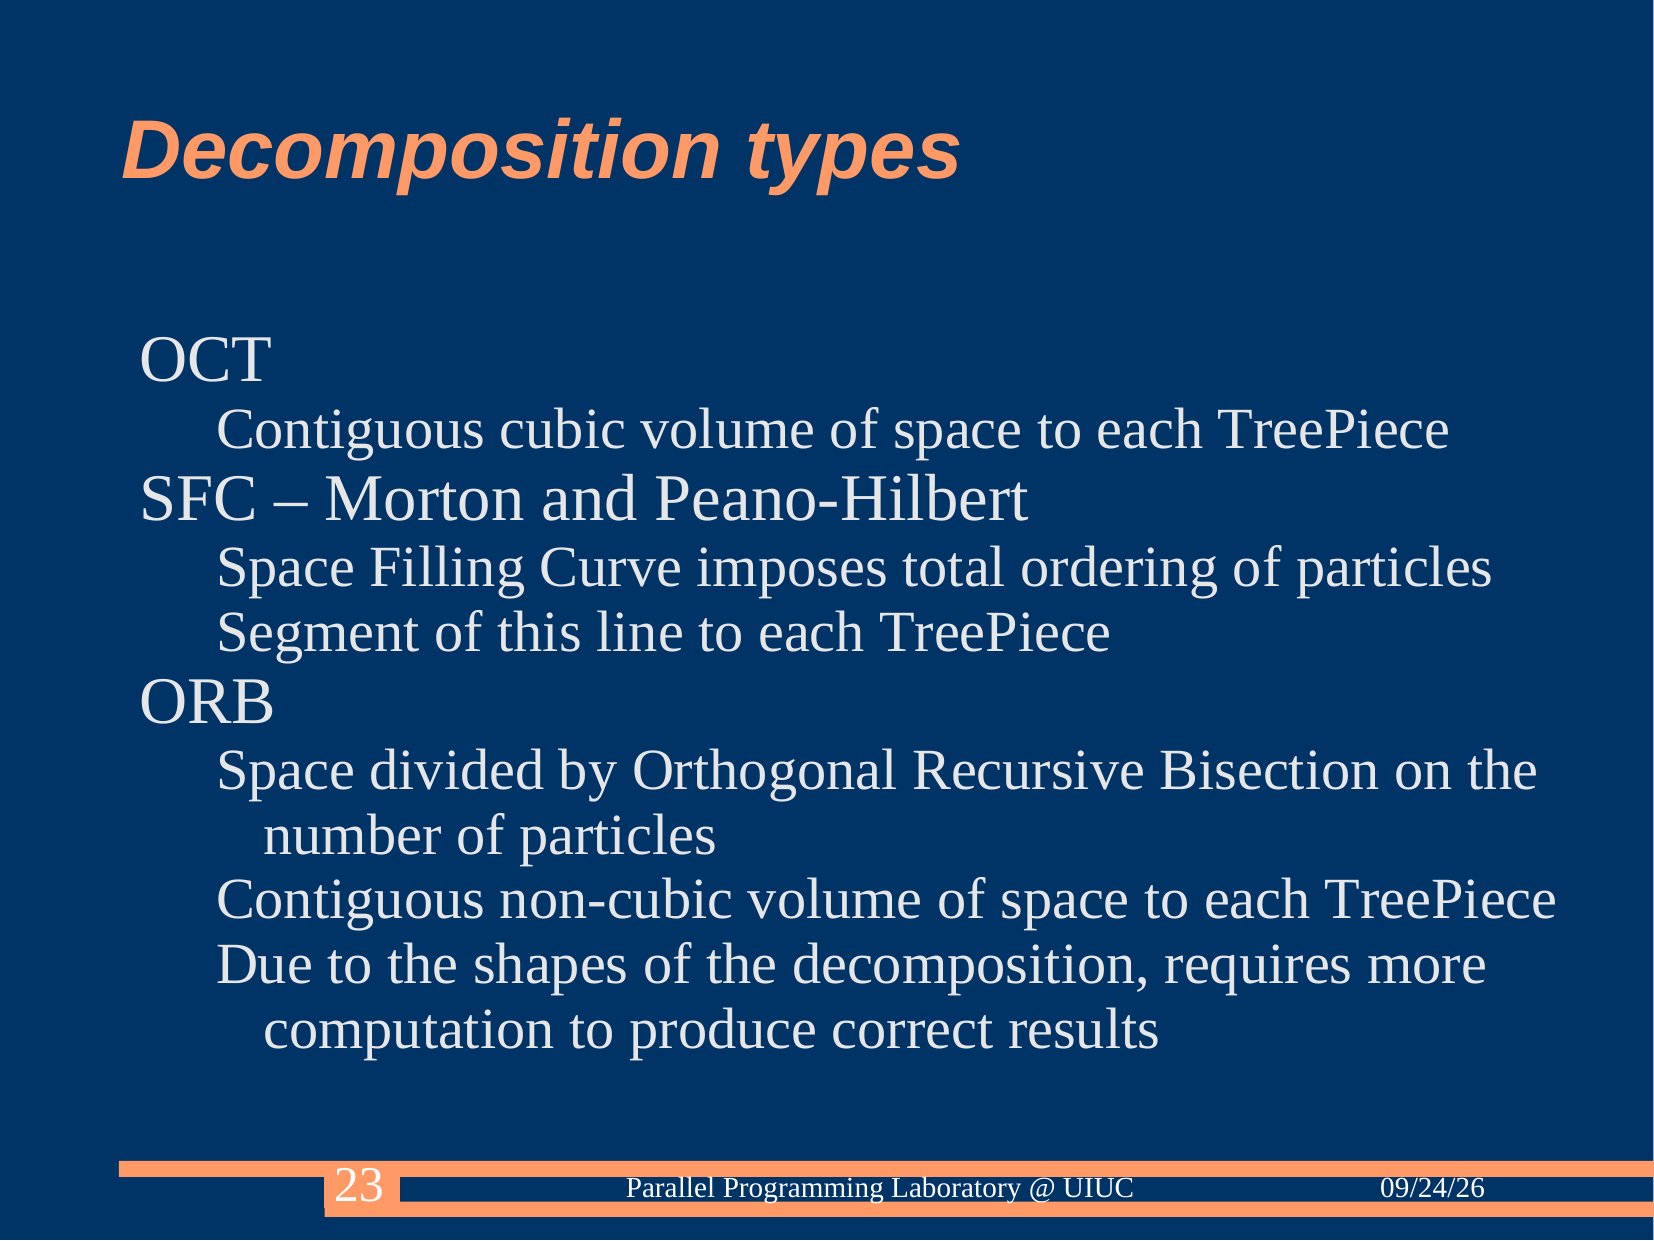

# Decomposition types
OCT
Contiguous cubic volume of space to each TreePiece
SFC – Morton and Peano-Hilbert
Space Filling Curve imposes total ordering of particles
Segment of this line to each TreePiece
ORB
Space divided by Orthogonal Recursive Bisection on the number of particles
Contiguous non-cubic volume of space to each TreePiece
Due to the shapes of the decomposition, requires more computation to produce correct results
Parallel Programming Laboratory @ UIUC